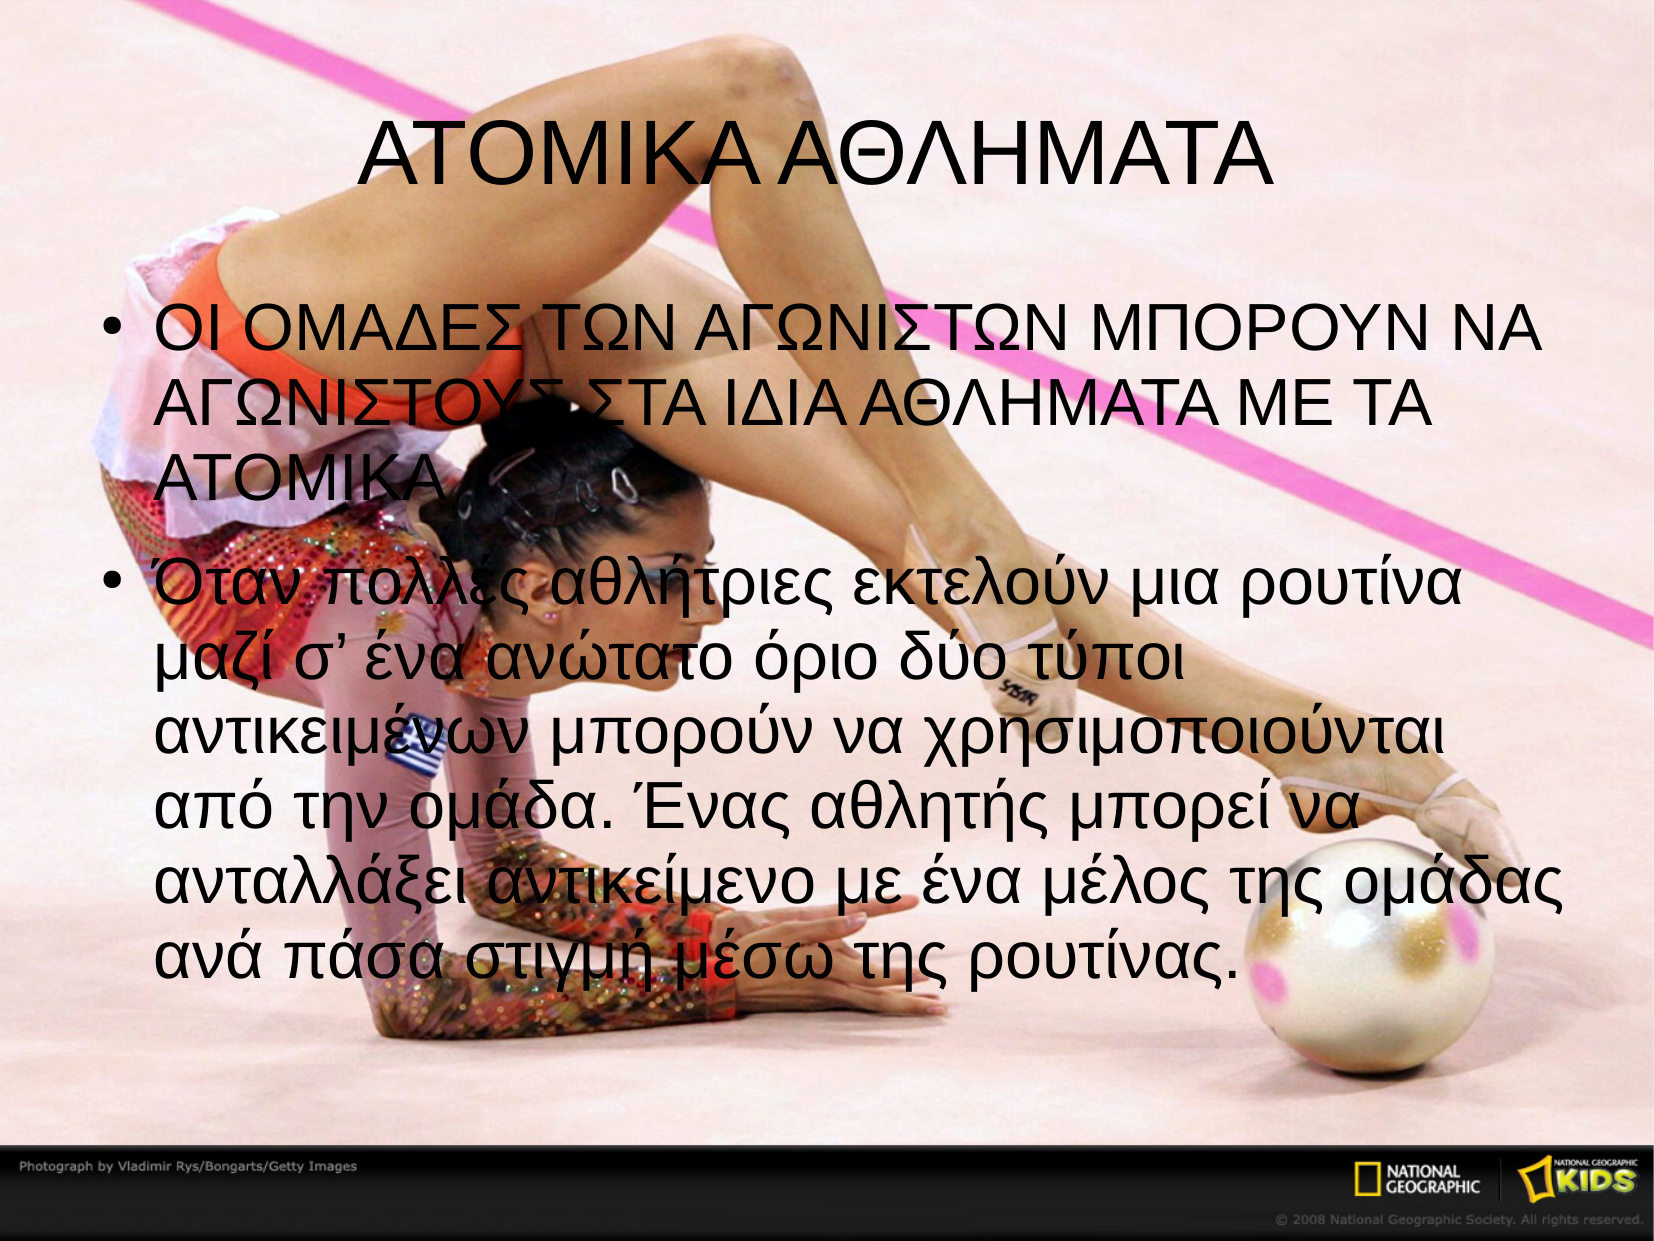

# ΑΤΟΜΙΚΑ ΑΘΛΗΜΑΤΑ
ΟΙ ΟΜΑΔΕΣ ΤΩΝ ΑΓΩΝΙΣΤΩΝ ΜΠΟΡΟΥΝ ΝΑ ΑΓΩΝΙΣΤΟΥΣ ΣΤΑ ΙΔΙΑ ΑΘΛΗΜΑΤΑ ΜΕ ΤΑ ΑΤΟΜΙΚΑ
Όταν πολλές αθλήτριες εκτελούν μια ρουτίνα μαζί σ’ ένα ανώτατο όριο δύο τύποι αντικειμένων μπορούν να χρησιμοποιούνται από την ομάδα. Ένας αθλητής μπορεί να ανταλλάξει αντικείμενο με ένα μέλος της ομάδας ανά πάσα στιγμή μέσω της ρουτίνας.